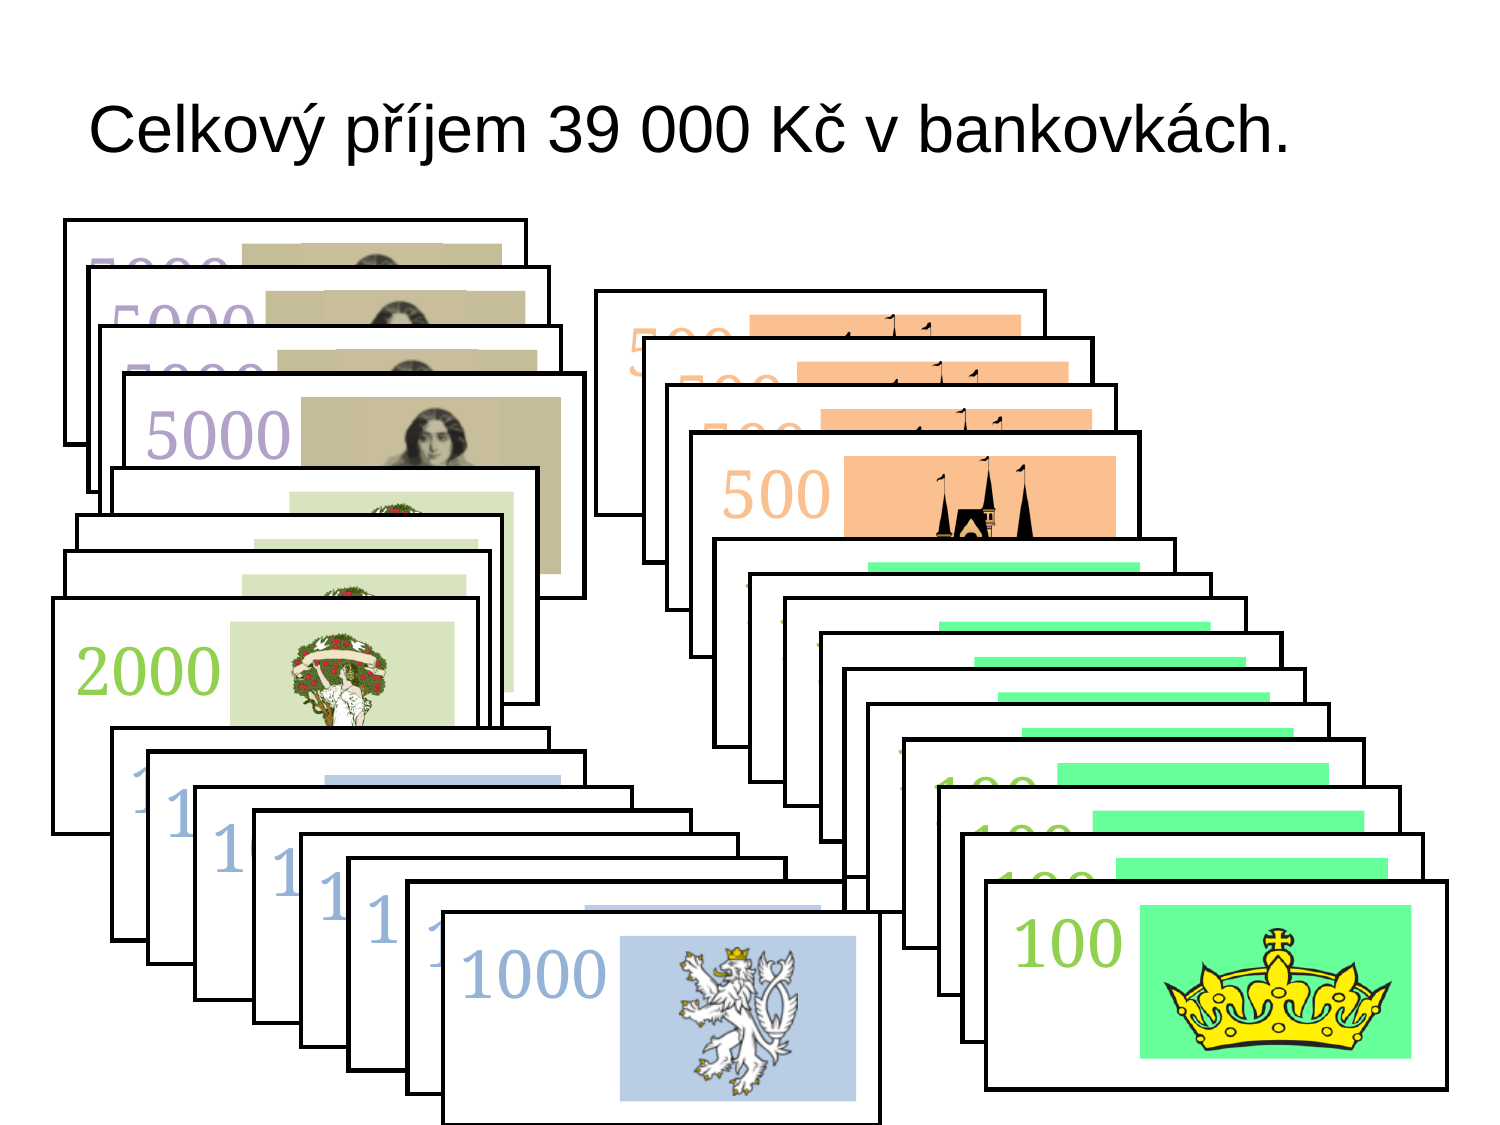

Celkový příjem 39 000 Kč v bankovkách.
5000
5000
500
5000
500
5000
500
500
2000
2000
100
2000
100
2000
100
100
100
100
1000
100
1000
1000
100
1000
1000
100
1000
1000
100
1000